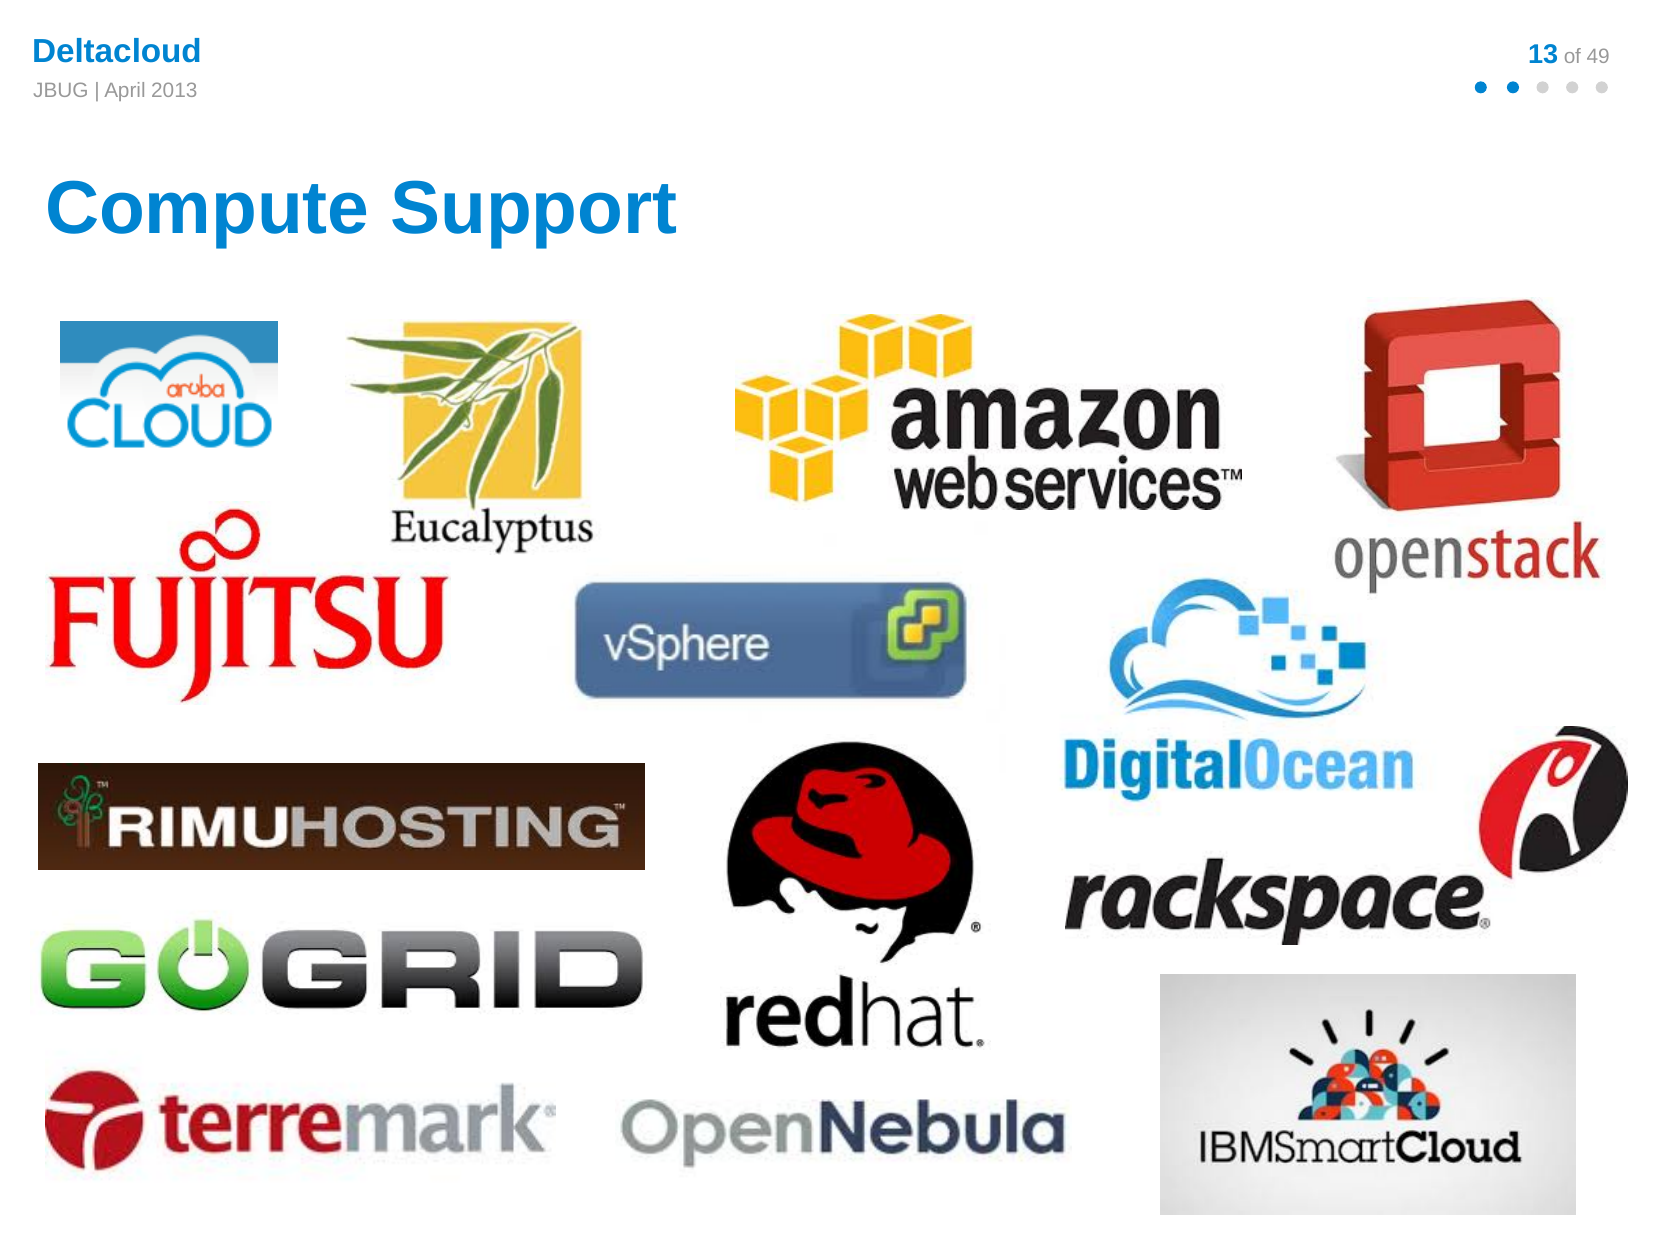

 of 49
Deltacloud
JBUG | April 2013
# Compute Support